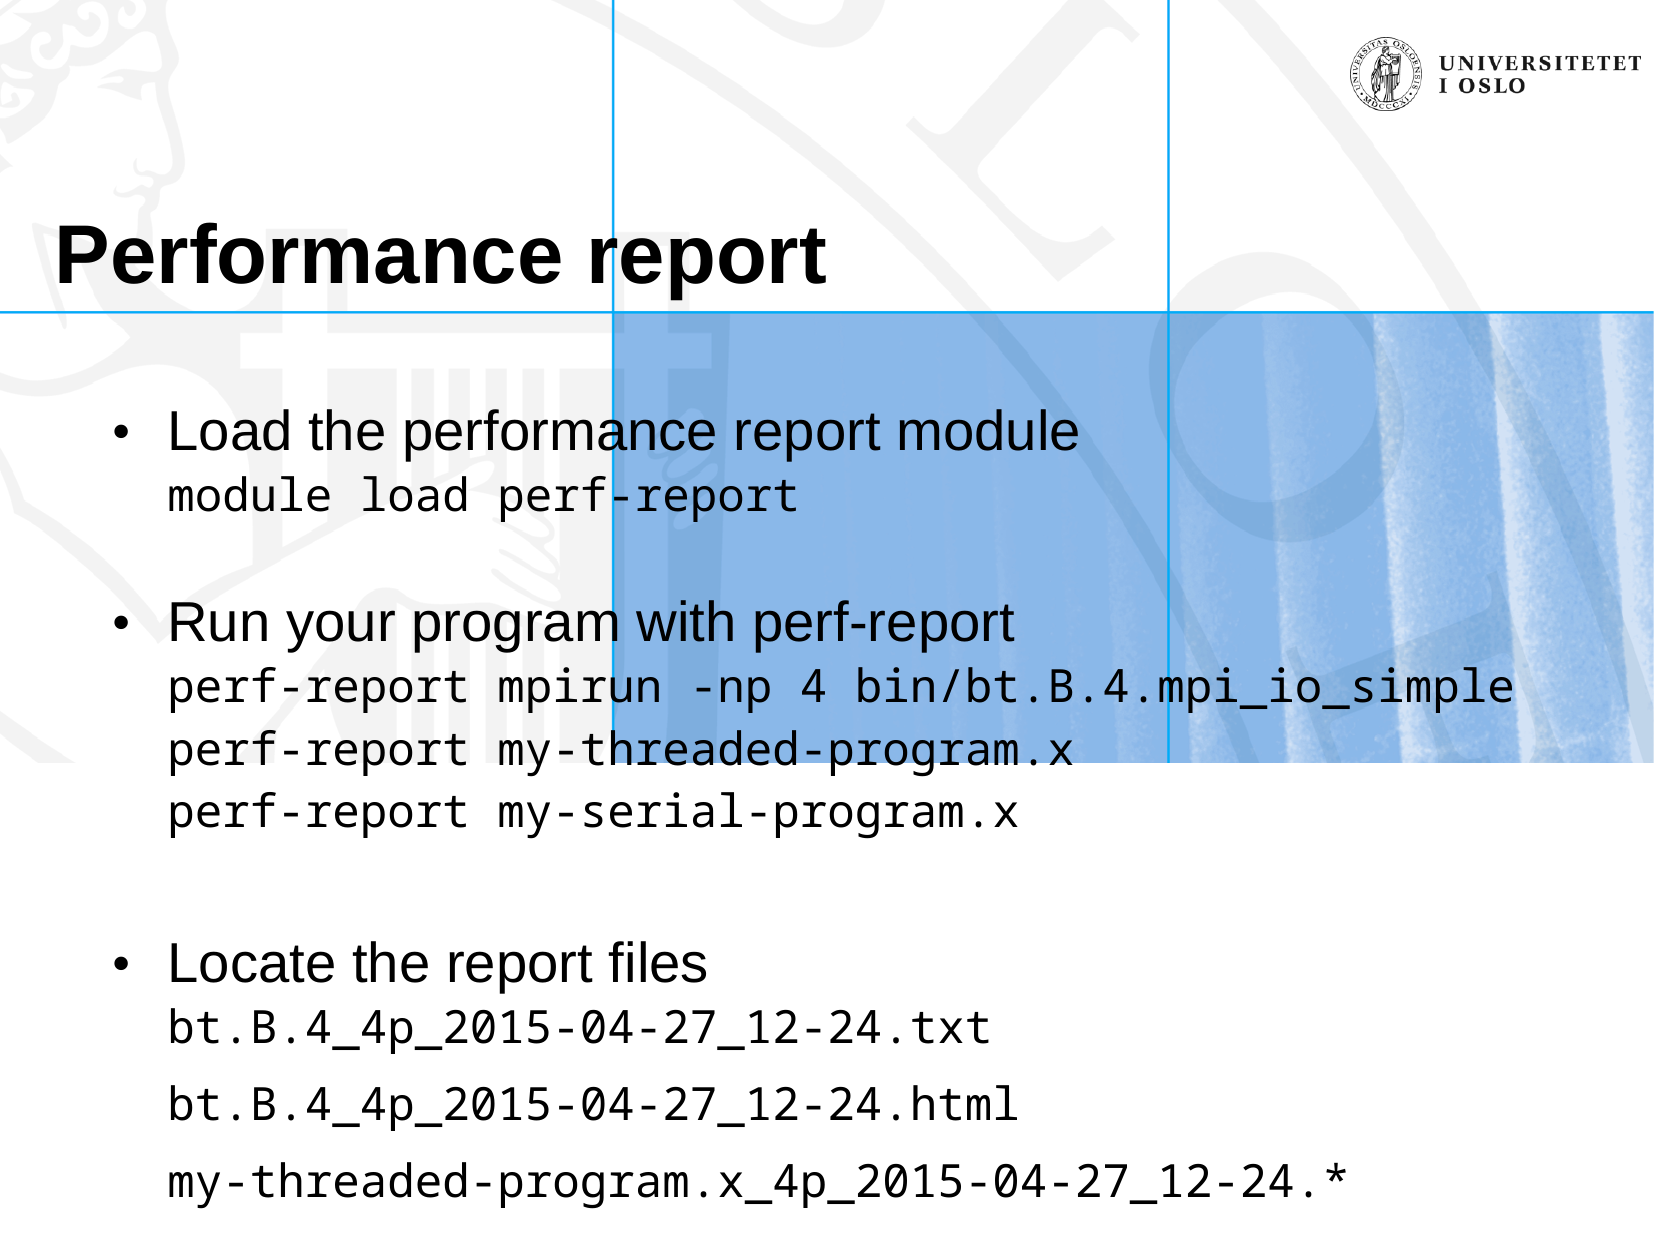

# Performance report
Load the performance report module
module load perf-report
Run your program with perf-report
perf-report mpirun -np 4 bin/bt.B.4.mpi_io_simple
perf-report my-threaded-program.x
perf-report my-serial-program.x
Locate the report files
bt.B.4_4p_2015-04-27_12-24.txt
bt.B.4_4p_2015-04-27_12-24.html
my-threaded-program.x_4p_2015-04-27_12-24.*